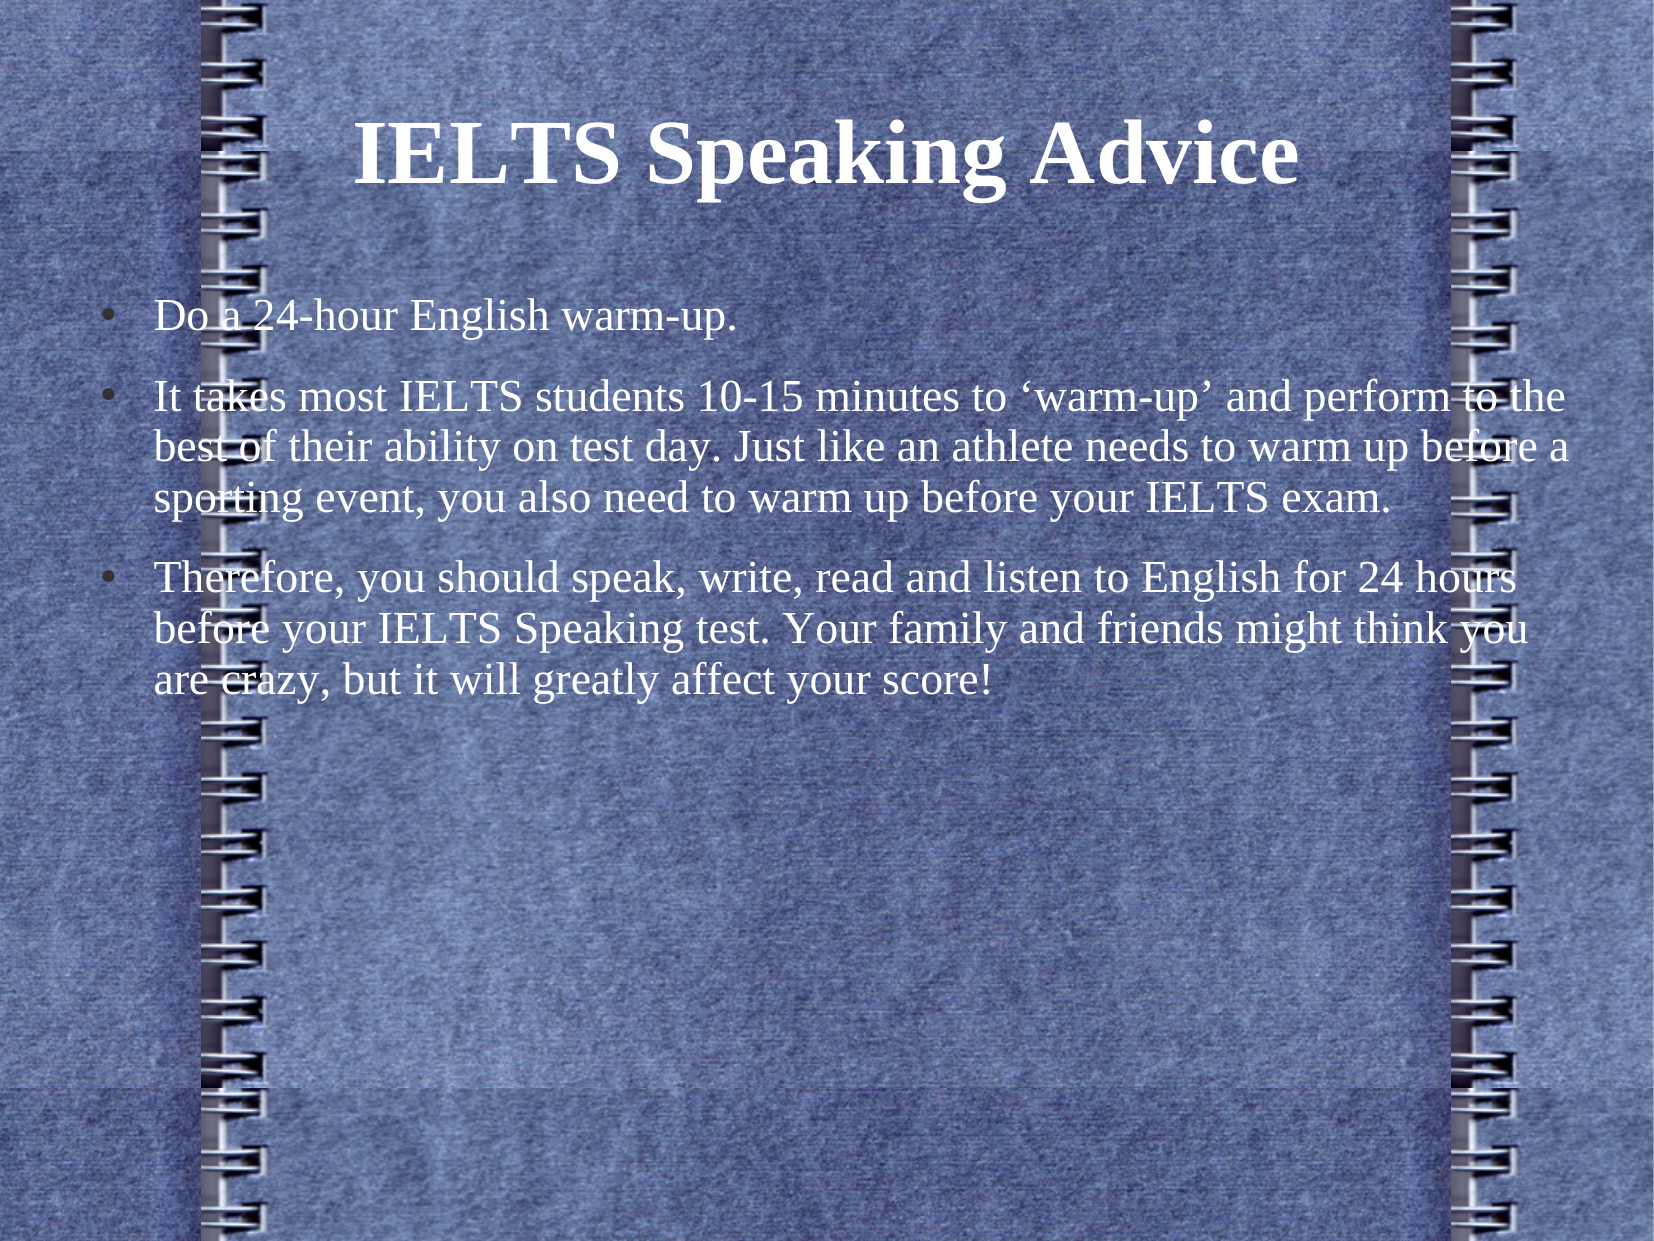

# IELTS Speaking Advice
Do a 24-hour English warm-up.
It takes most IELTS students 10-15 minutes to ‘warm-up’ and perform to the best of their ability on test day. Just like an athlete needs to warm up before a sporting event, you also need to warm up before your IELTS exam.
Therefore, you should speak, write, read and listen to English for 24 hours before your IELTS Speaking test. Your family and friends might think you are crazy, but it will greatly affect your score!